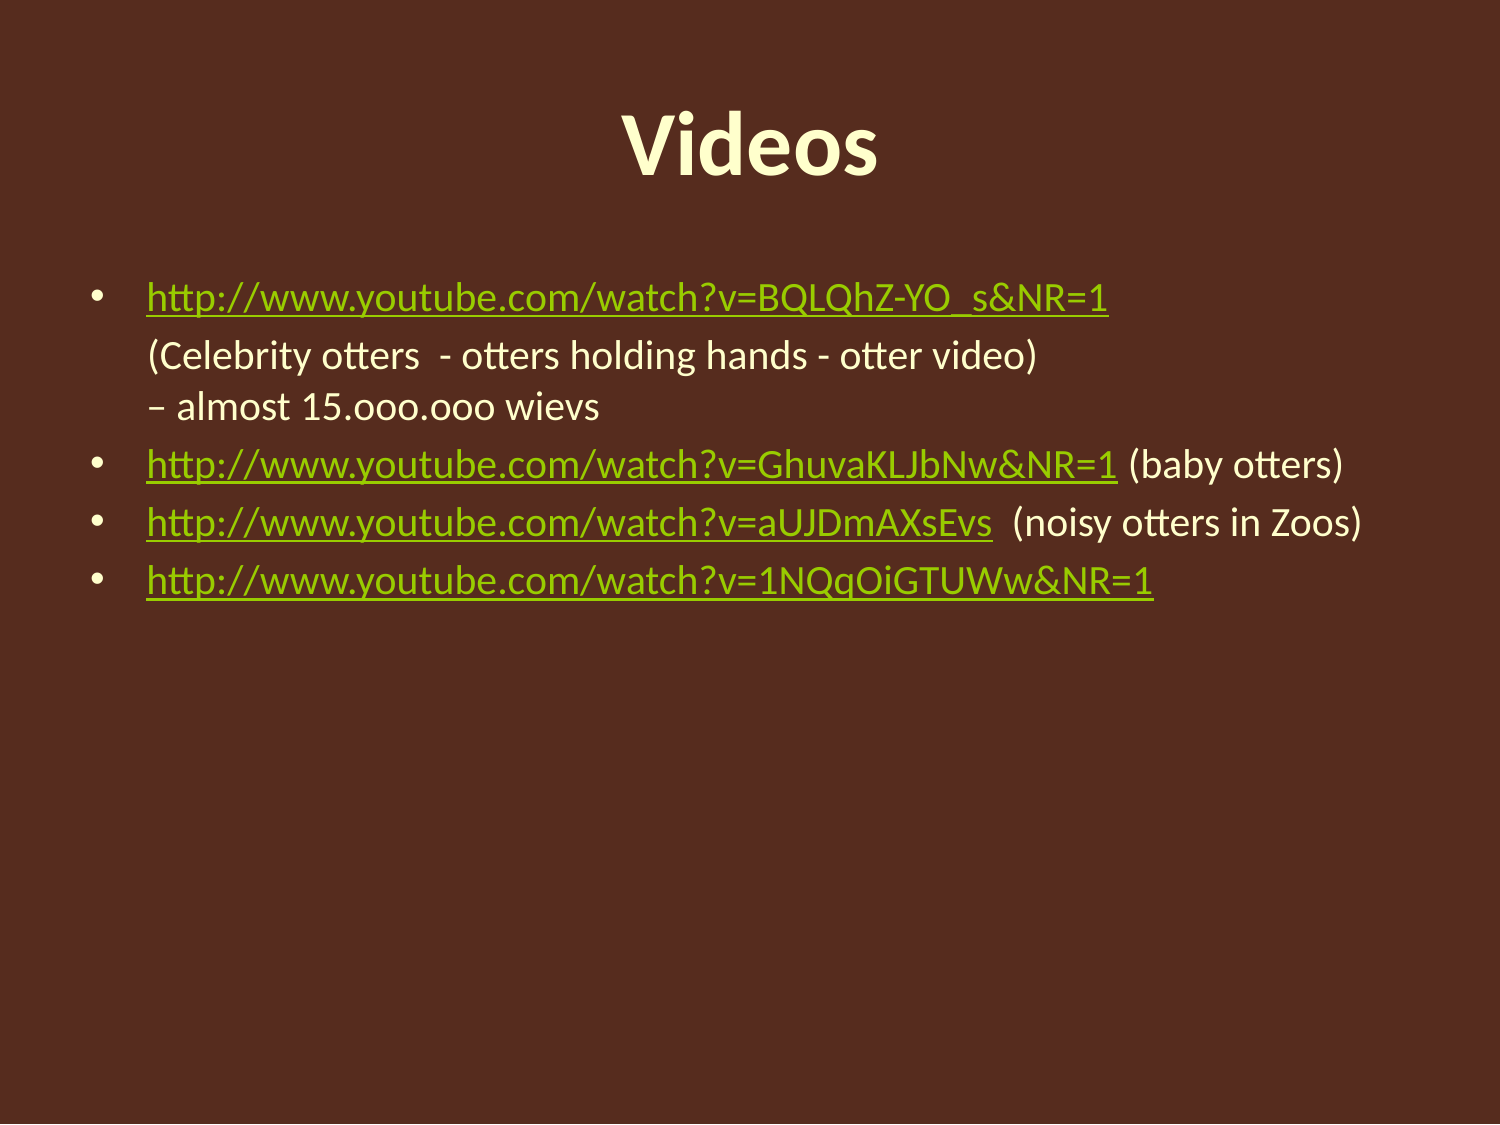

# Videos
http://www.youtube.com/watch?v=BQLQhZ-YO_s&NR=1
 (Celebrity otters - otters holding hands - otter video) – almost 15.ooo.ooo wievs
http://www.youtube.com/watch?v=GhuvaKLJbNw&NR=1 (baby otters)
http://www.youtube.com/watch?v=aUJDmAXsEvs (noisy otters in Zoos)
http://www.youtube.com/watch?v=1NQqOiGTUWw&NR=1